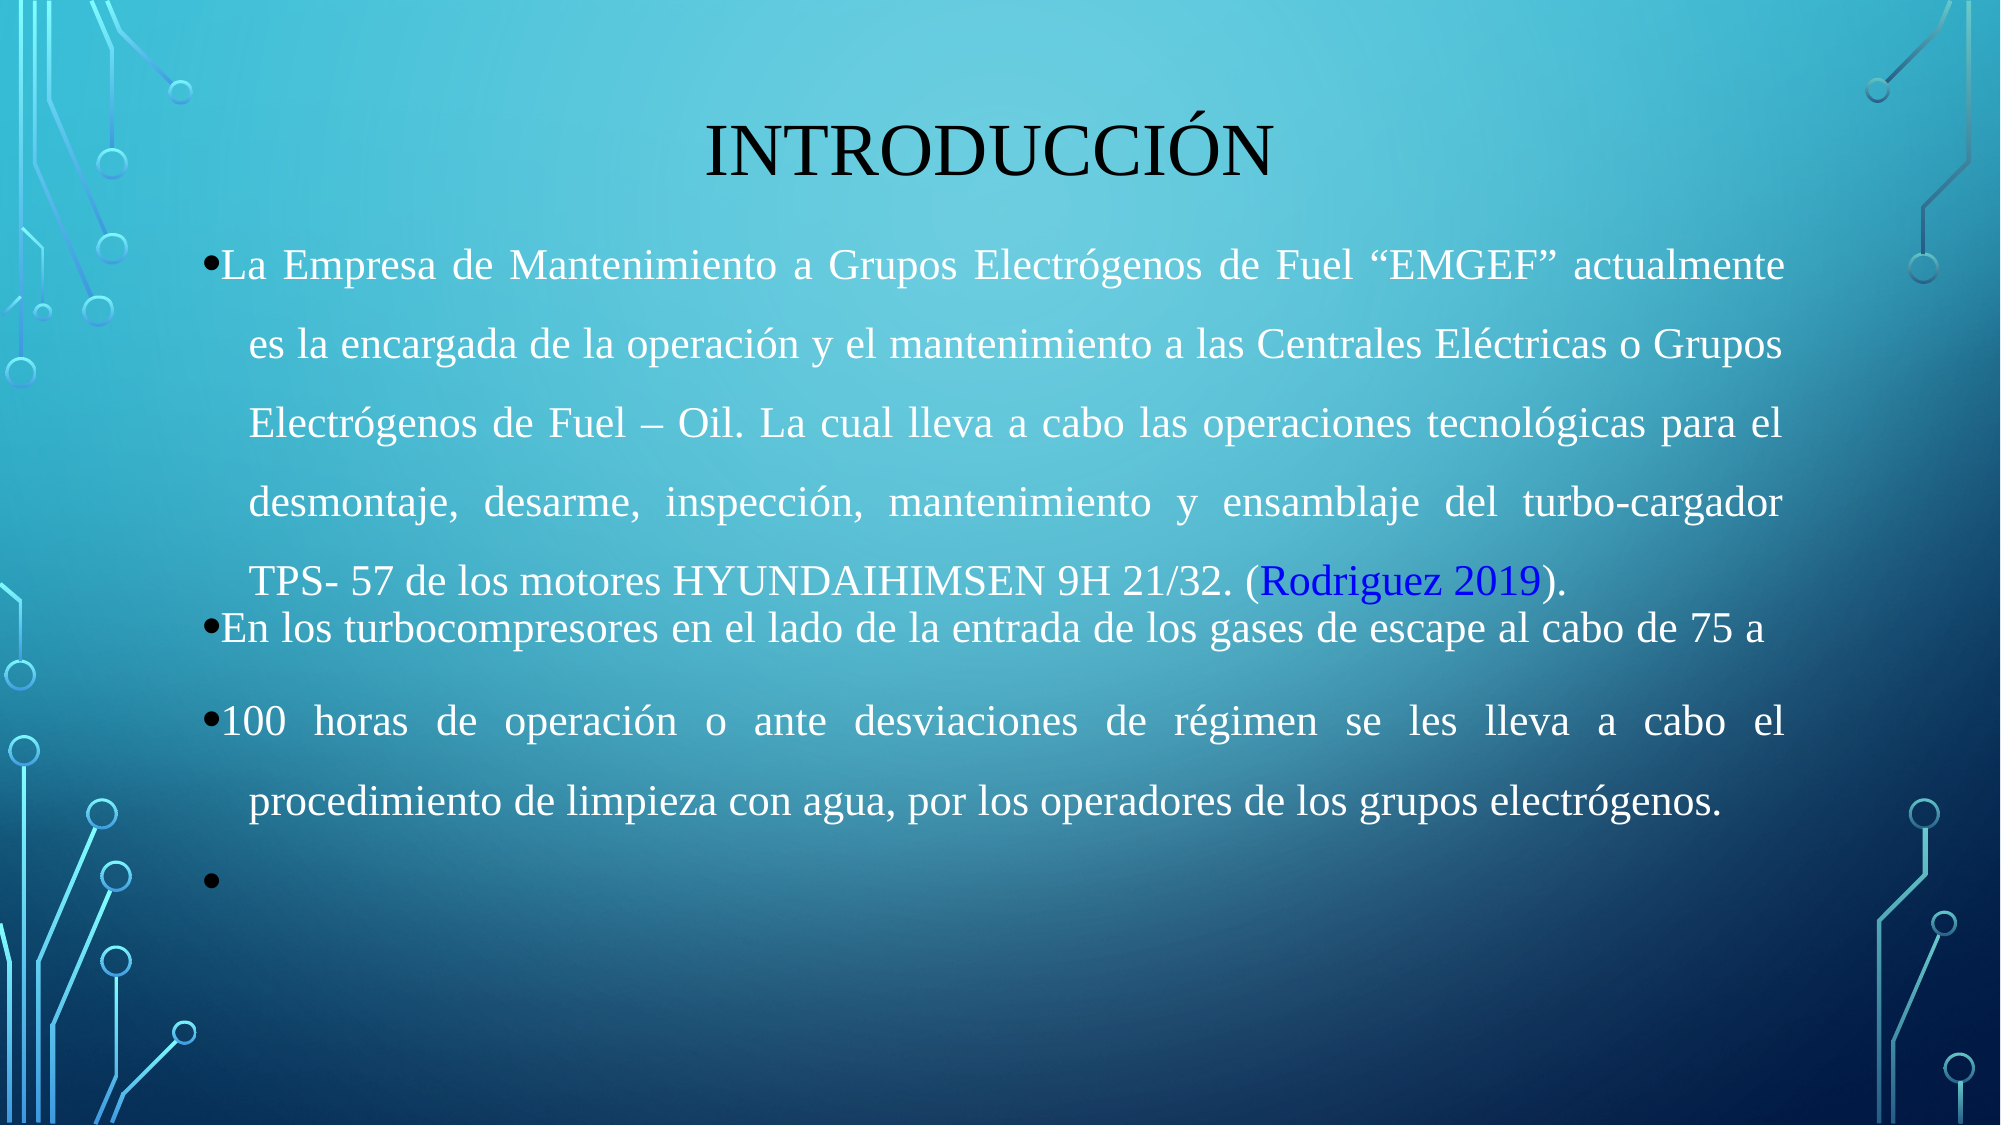

# Introducción
La Empresa de Mantenimiento a Grupos Electrógenos de Fuel “EMGEF” actualmente es la encargada de la operación y el mantenimiento a las Centrales Eléctricas o Grupos Electrógenos de Fuel – Oil. La cual lleva a cabo las operaciones tecnológicas para el desmontaje, desarme, inspección, mantenimiento y ensamblaje del turbo-cargador TPS- 57 de los motores HYUNDAIHIMSEN 9H 21/32. (Rodriguez 2019).
En los turbocompresores en el lado de la entrada de los gases de escape al cabo de 75 a
100 horas de operación o ante desviaciones de régimen se les lleva a cabo el procedimiento de limpieza con agua, por los operadores de los grupos electrógenos.